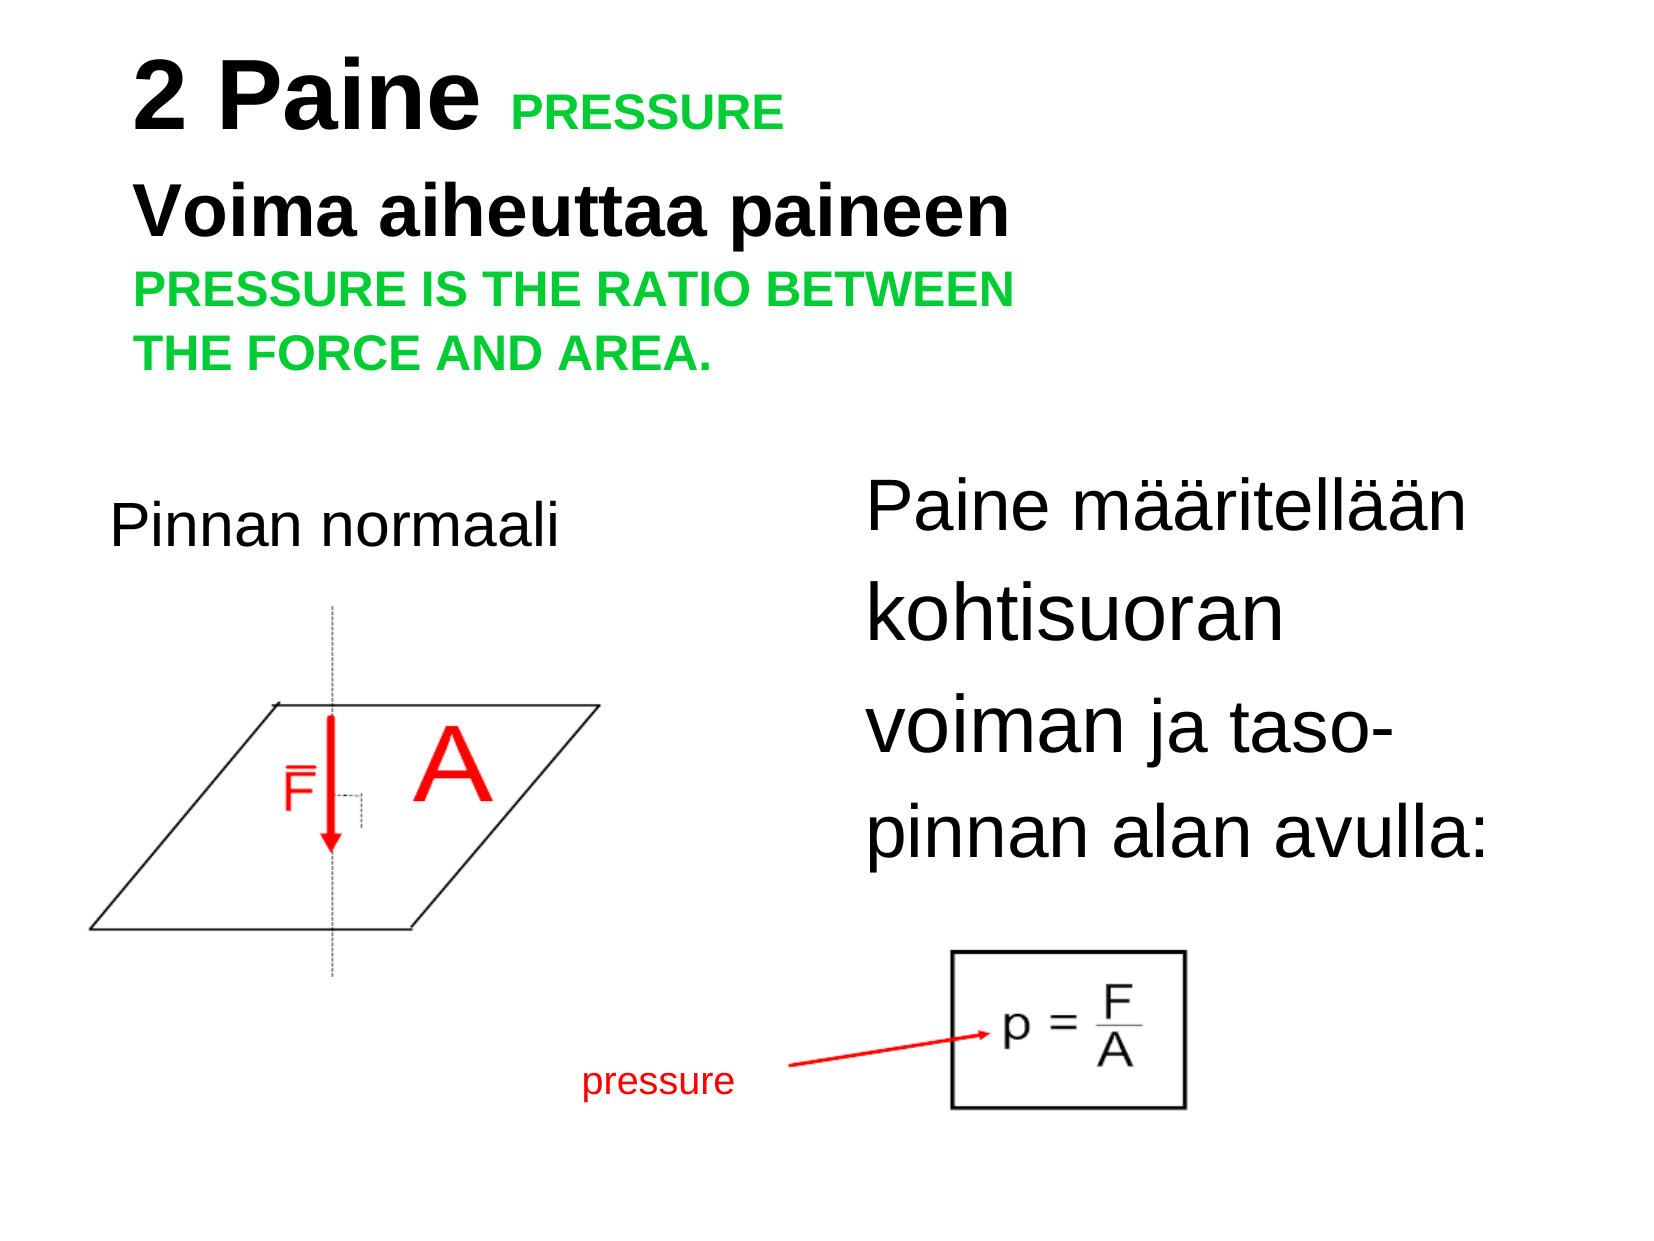

2 Paine PRESSURE
Voima aiheuttaa paineen PRESSURE IS THE RATIO BETWEEN THE FORCE AND AREA.
Paine määritellään kohtisuoran voiman ja taso-pinnan alan avulla:
Pinnan normaali
pressure